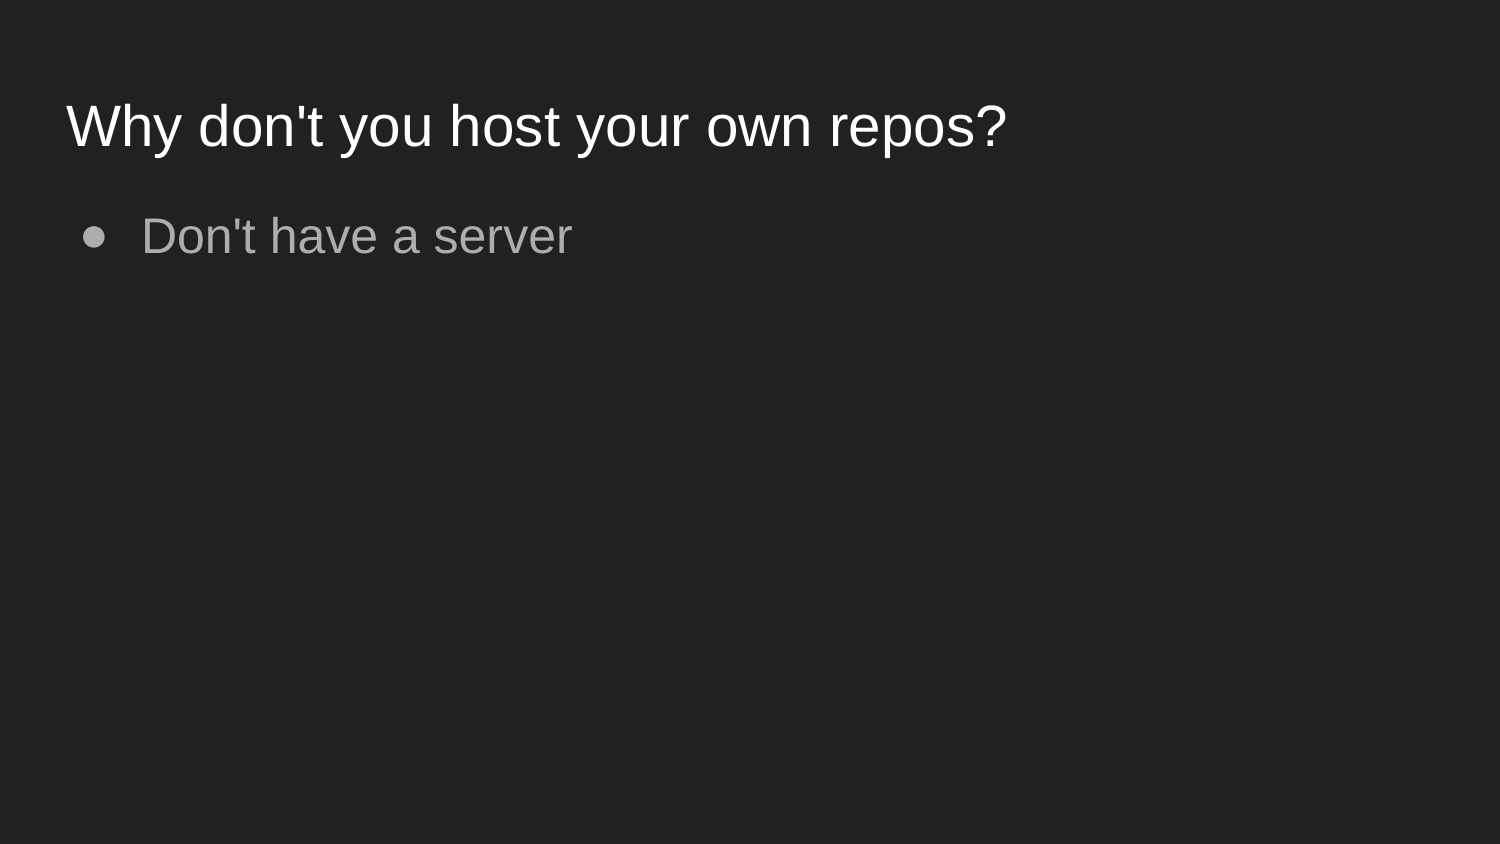

# Why don't you host your own repos?
Don't have a server